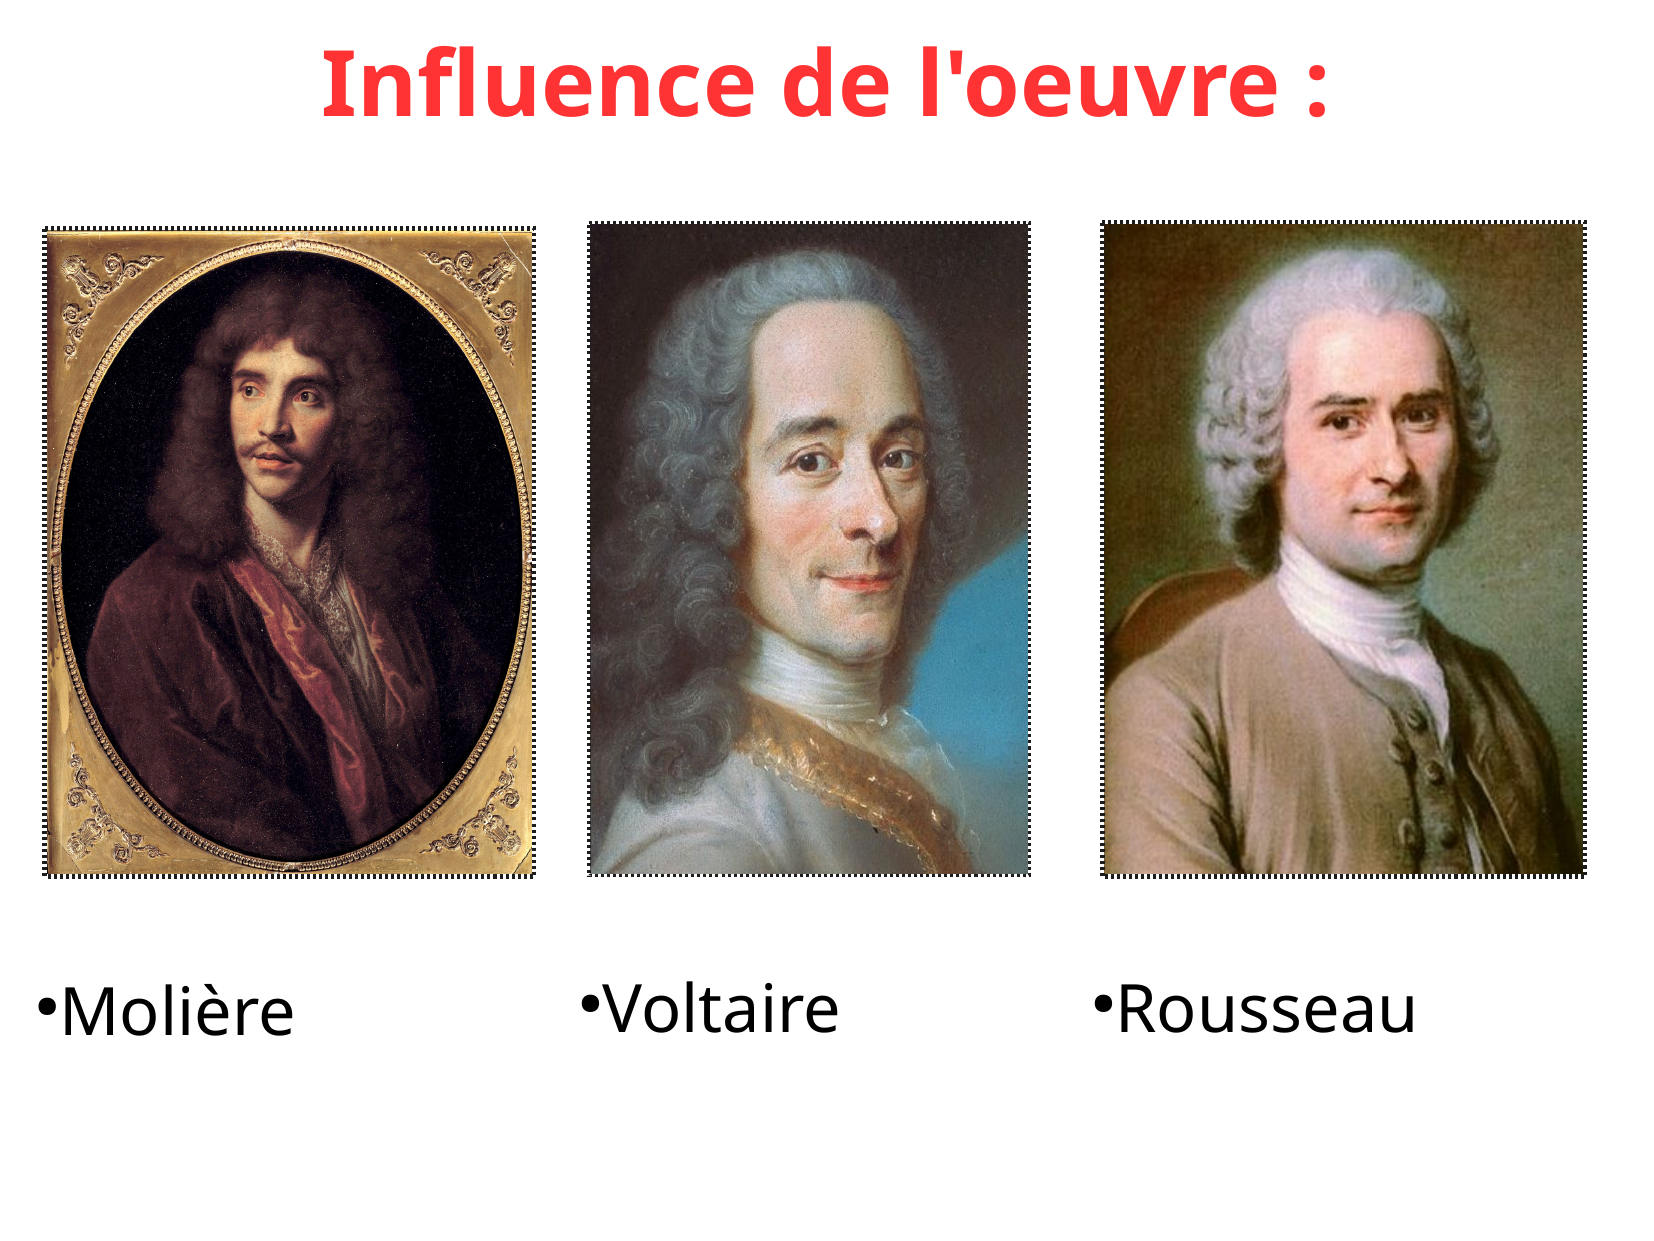

# Influence de l'oeuvre :
Voltaire
Rousseau
Molière